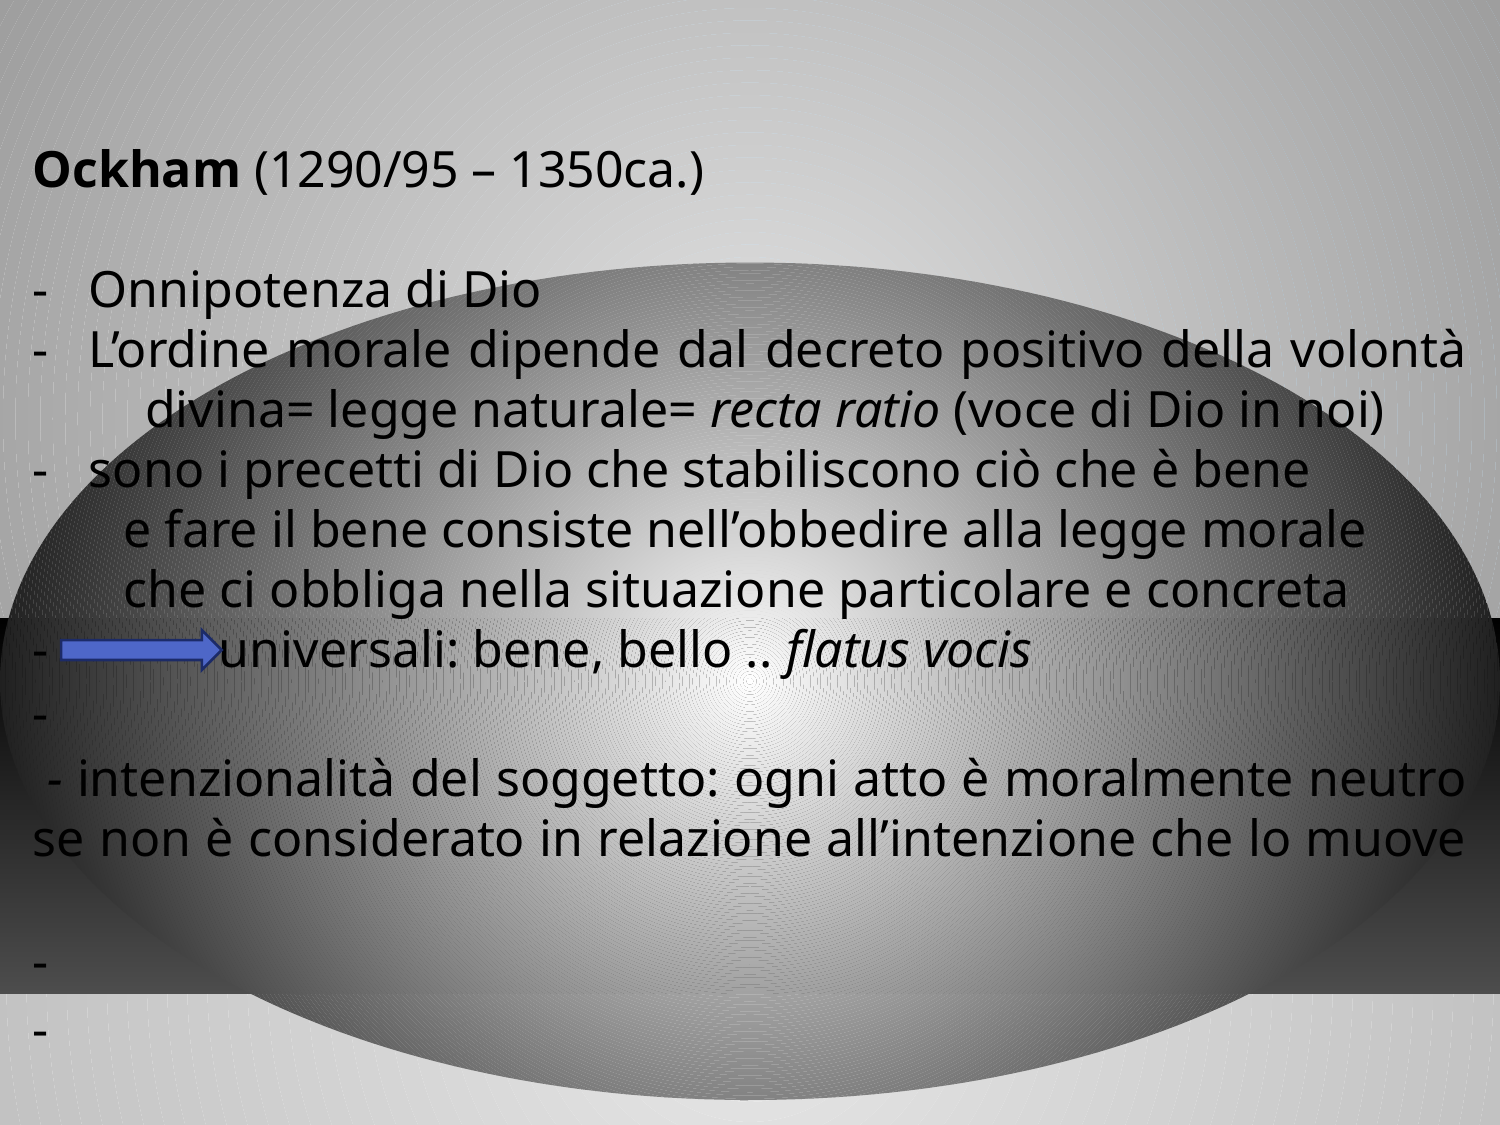

Ockham (1290/95 – 1350ca.)
Onnipotenza di Dio
L’ordine morale dipende dal decreto positivo della volontà divina= legge naturale= recta ratio (voce di Dio in noi)
sono i precetti di Dio che stabiliscono ciò che è bene
 e fare il bene consiste nell’obbedire alla legge morale
 che ci obbliga nella situazione particolare e concreta
 universali: bene, bello .. flatus vocis
 - intenzionalità del soggetto: ogni atto è moralmente neutro se non è considerato in relazione all’intenzione che lo muove